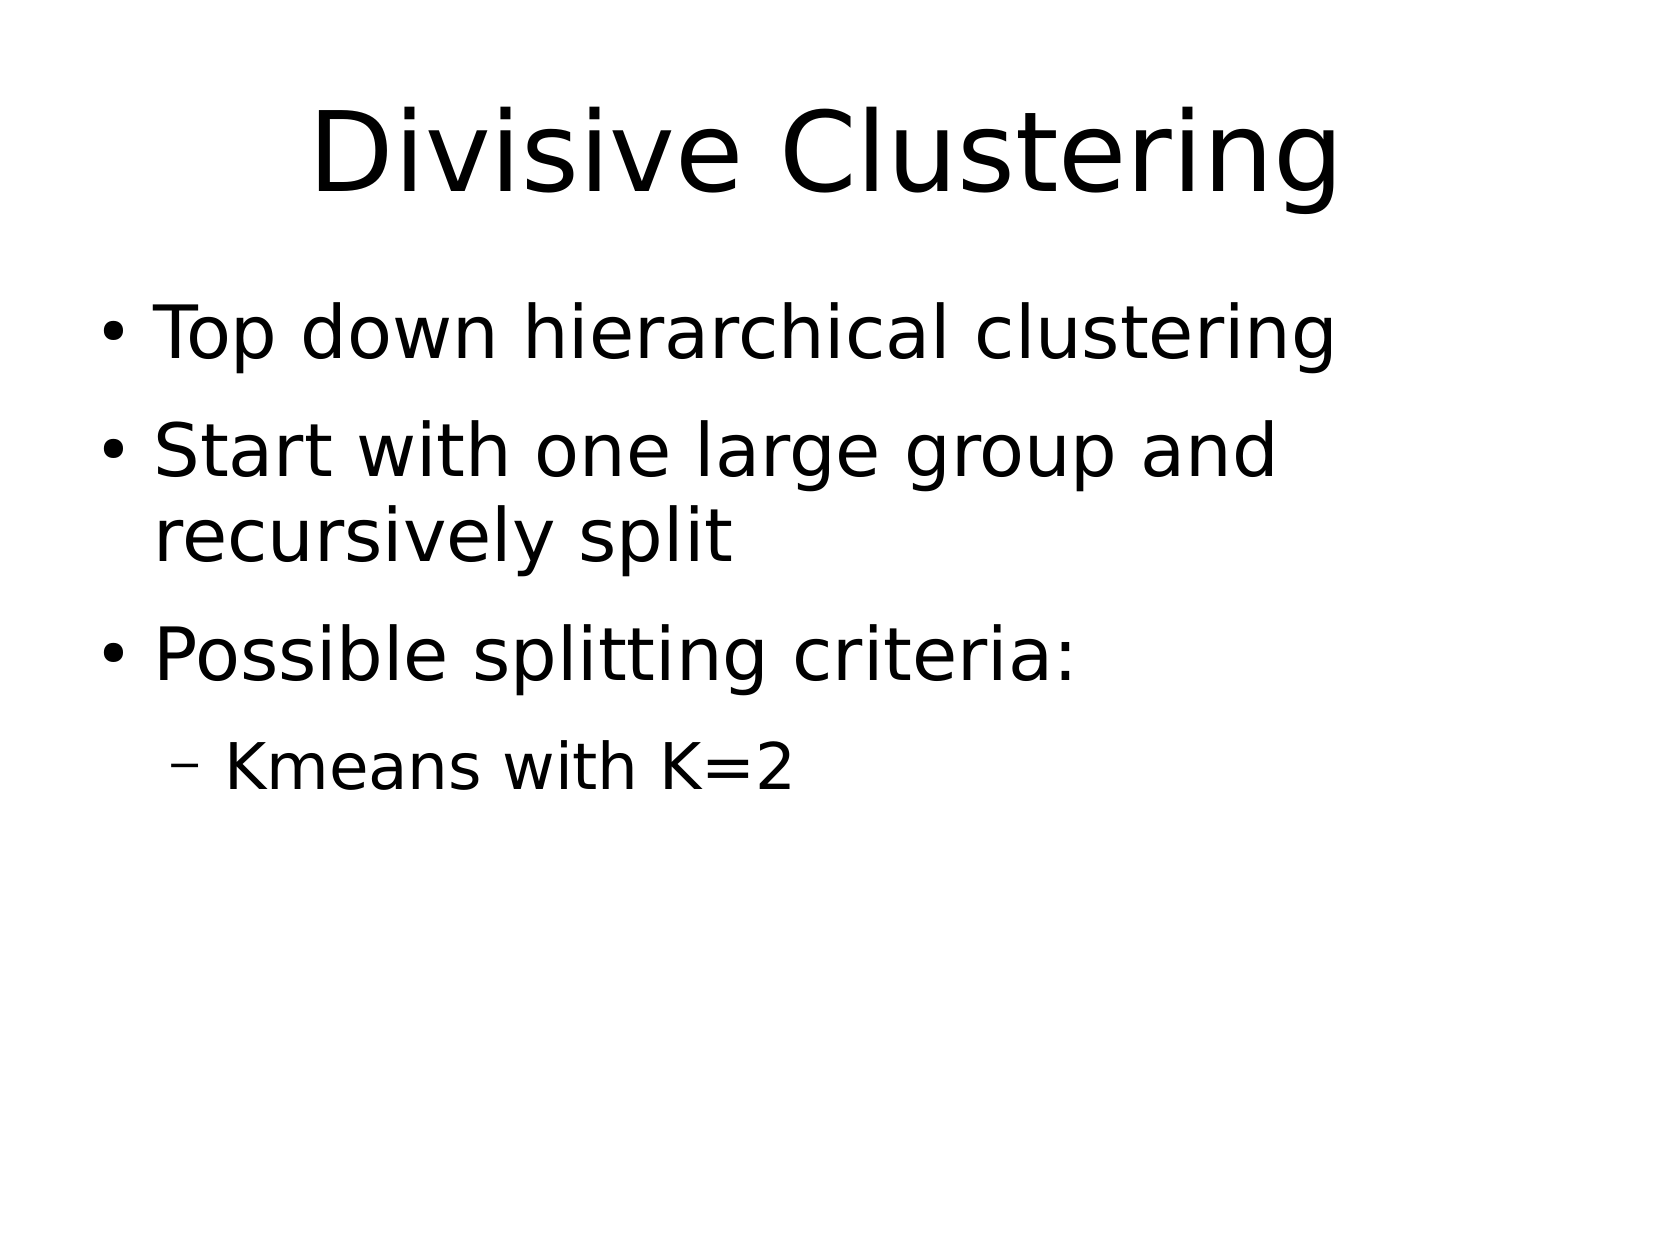

# Divisive Clustering
Top down hierarchical clustering
Start with one large group and recursively split
Possible splitting criteria:
Kmeans with K=2